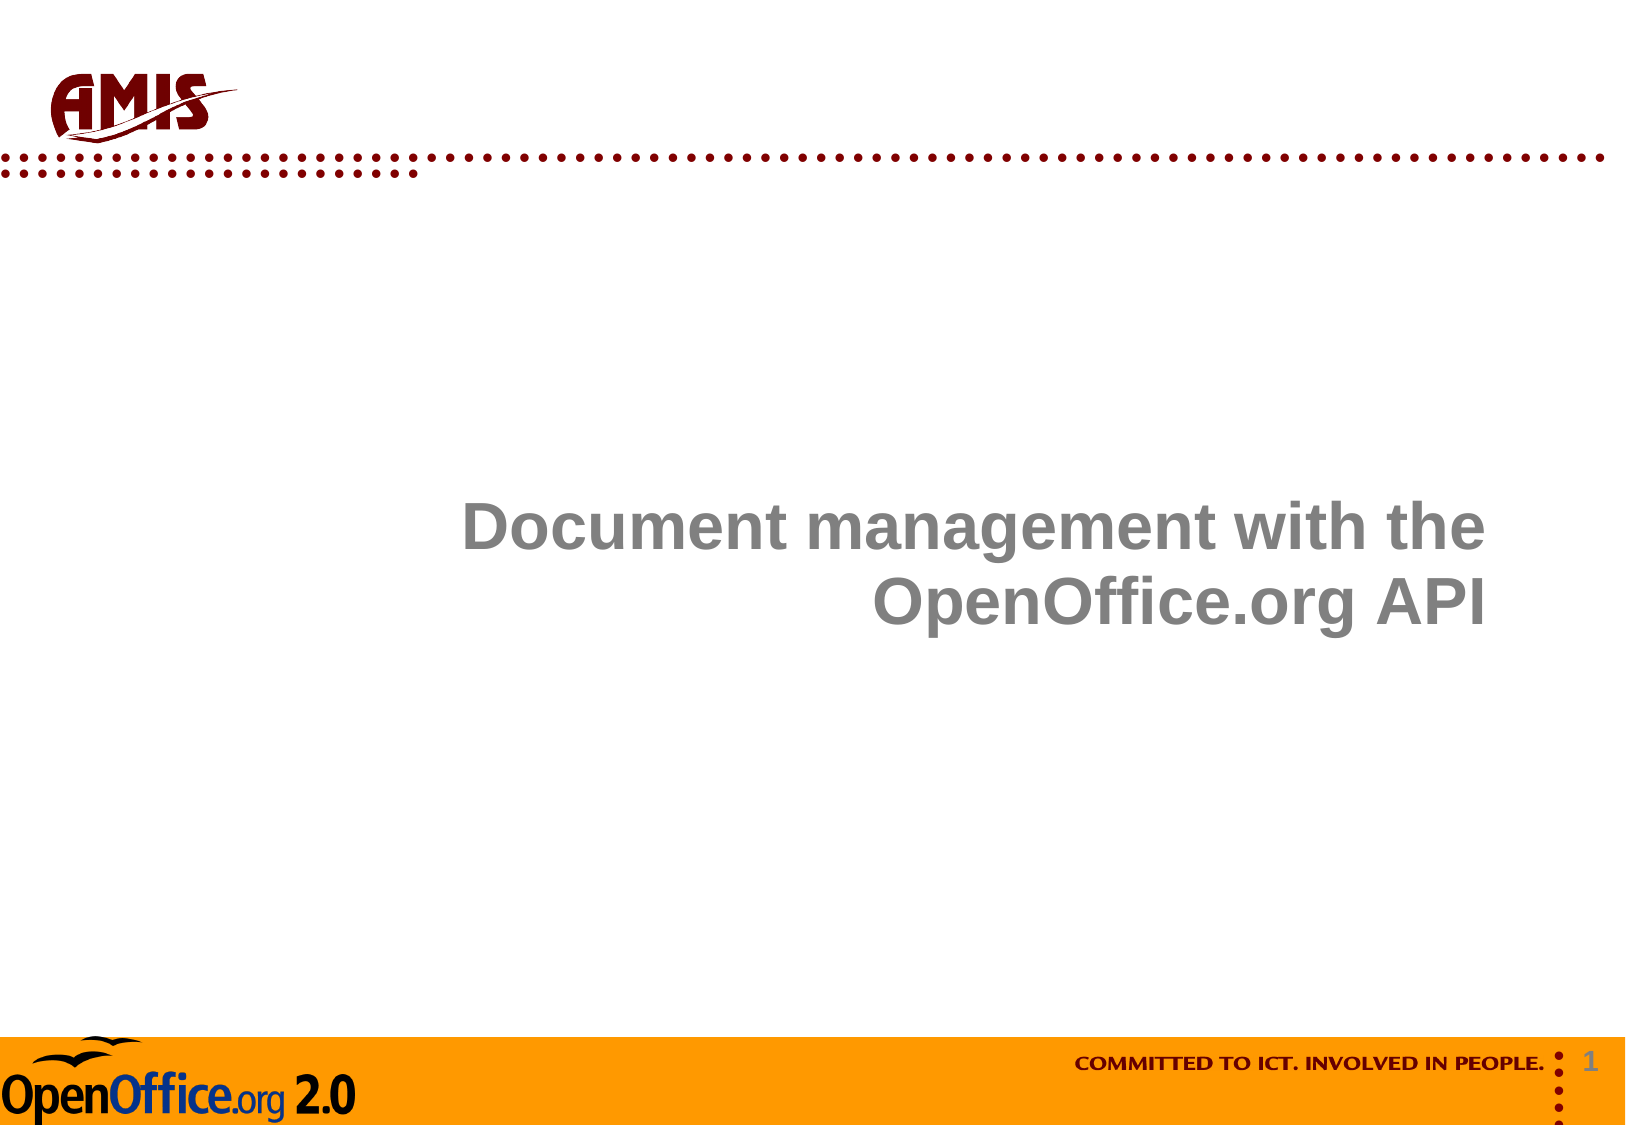

# Document management with the OpenOffice.org API